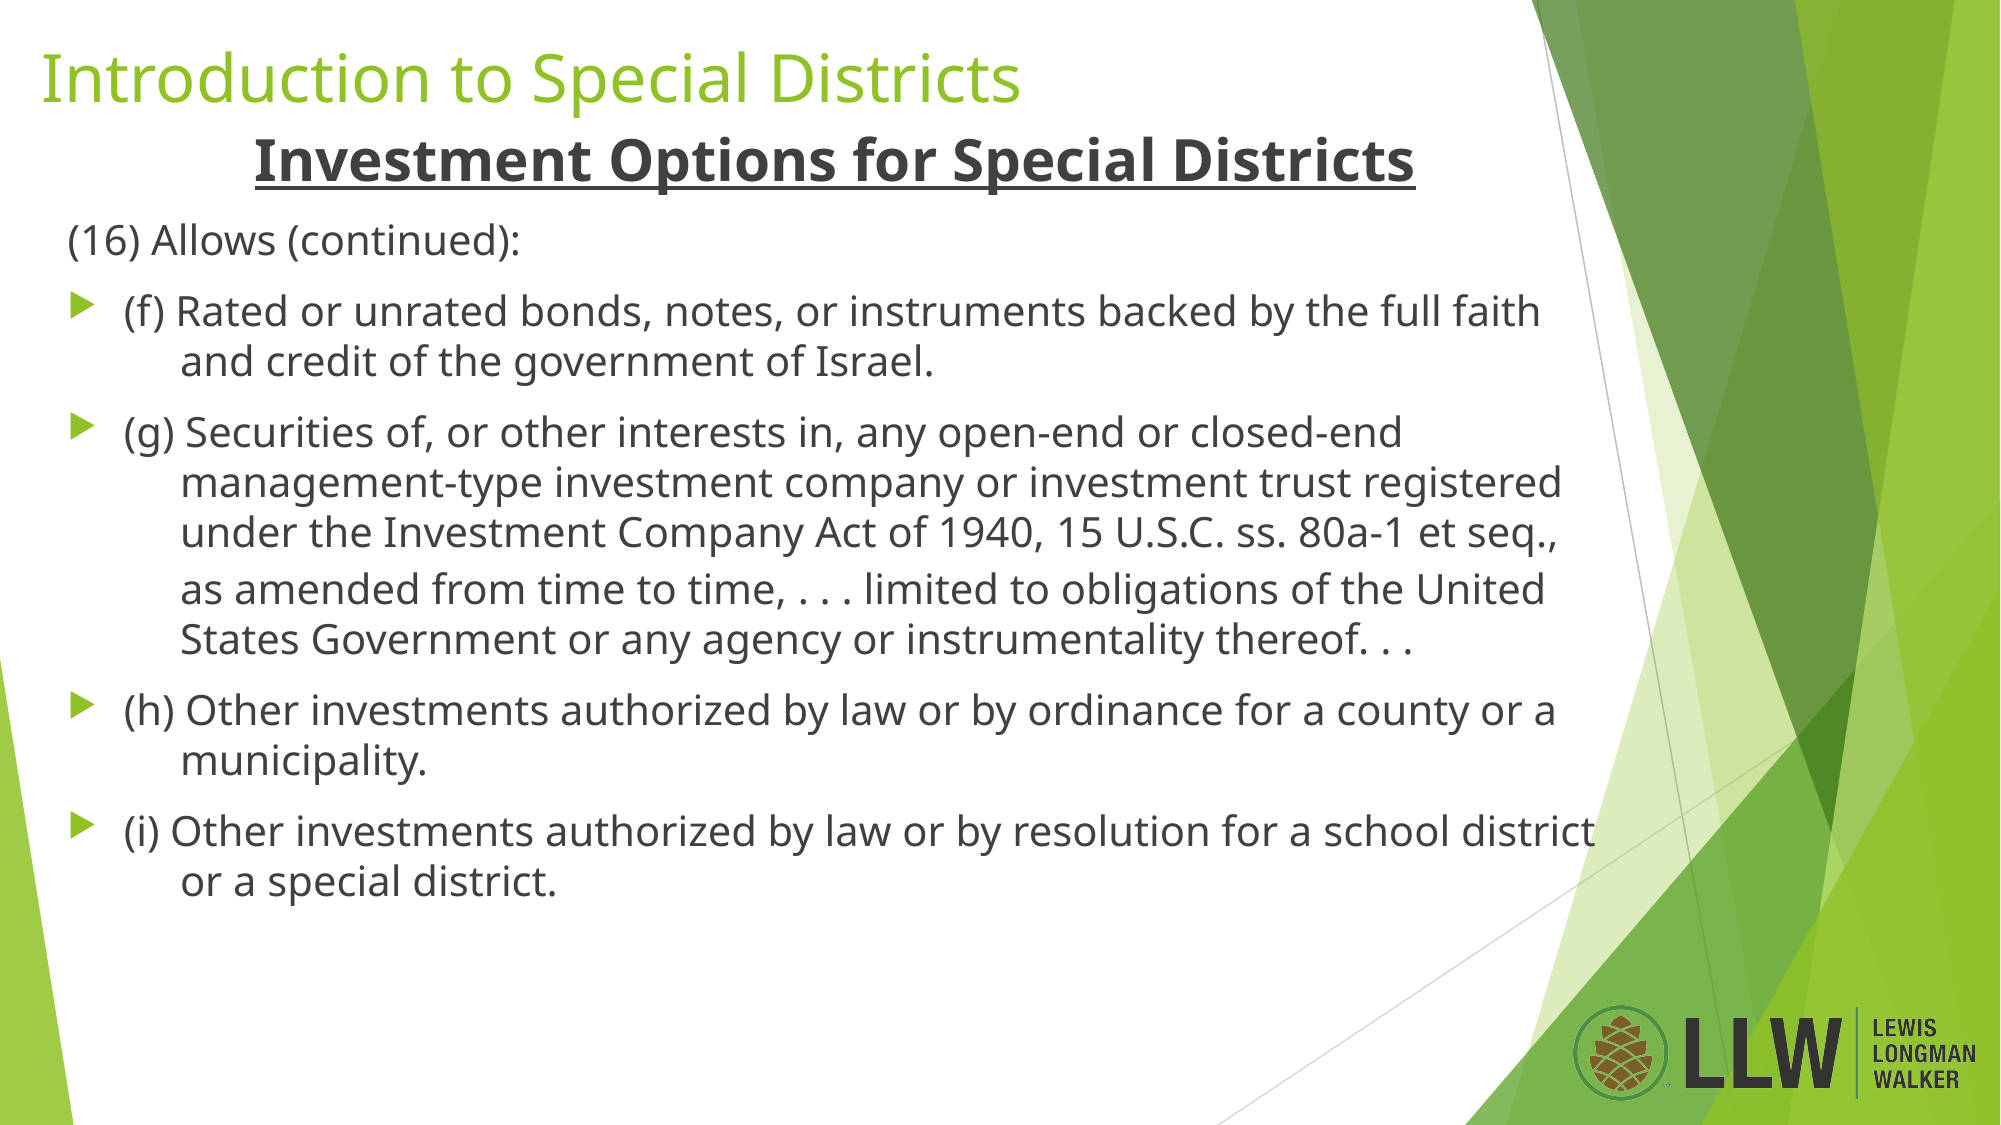

# Introduction to Special Districts
Investment Options for Special Districts
(16) Allows (continued):
(f) Rated or unrated bonds, notes, or instruments backed by the full faith and credit of the government of Israel.
(g) Securities of, or other interests in, any open-end or closed-end management-type investment company or investment trust registered under the Investment Company Act of 1940, 15 U.S.C. ss. 80a-1 et seq., as amended from time to time, . . . limited to obligations of the United States Government or any agency or instrumentality thereof. . .
(h) Other investments authorized by law or by ordinance for a county or a municipality.
(i) Other investments authorized by law or by resolution for a school district or a special district.